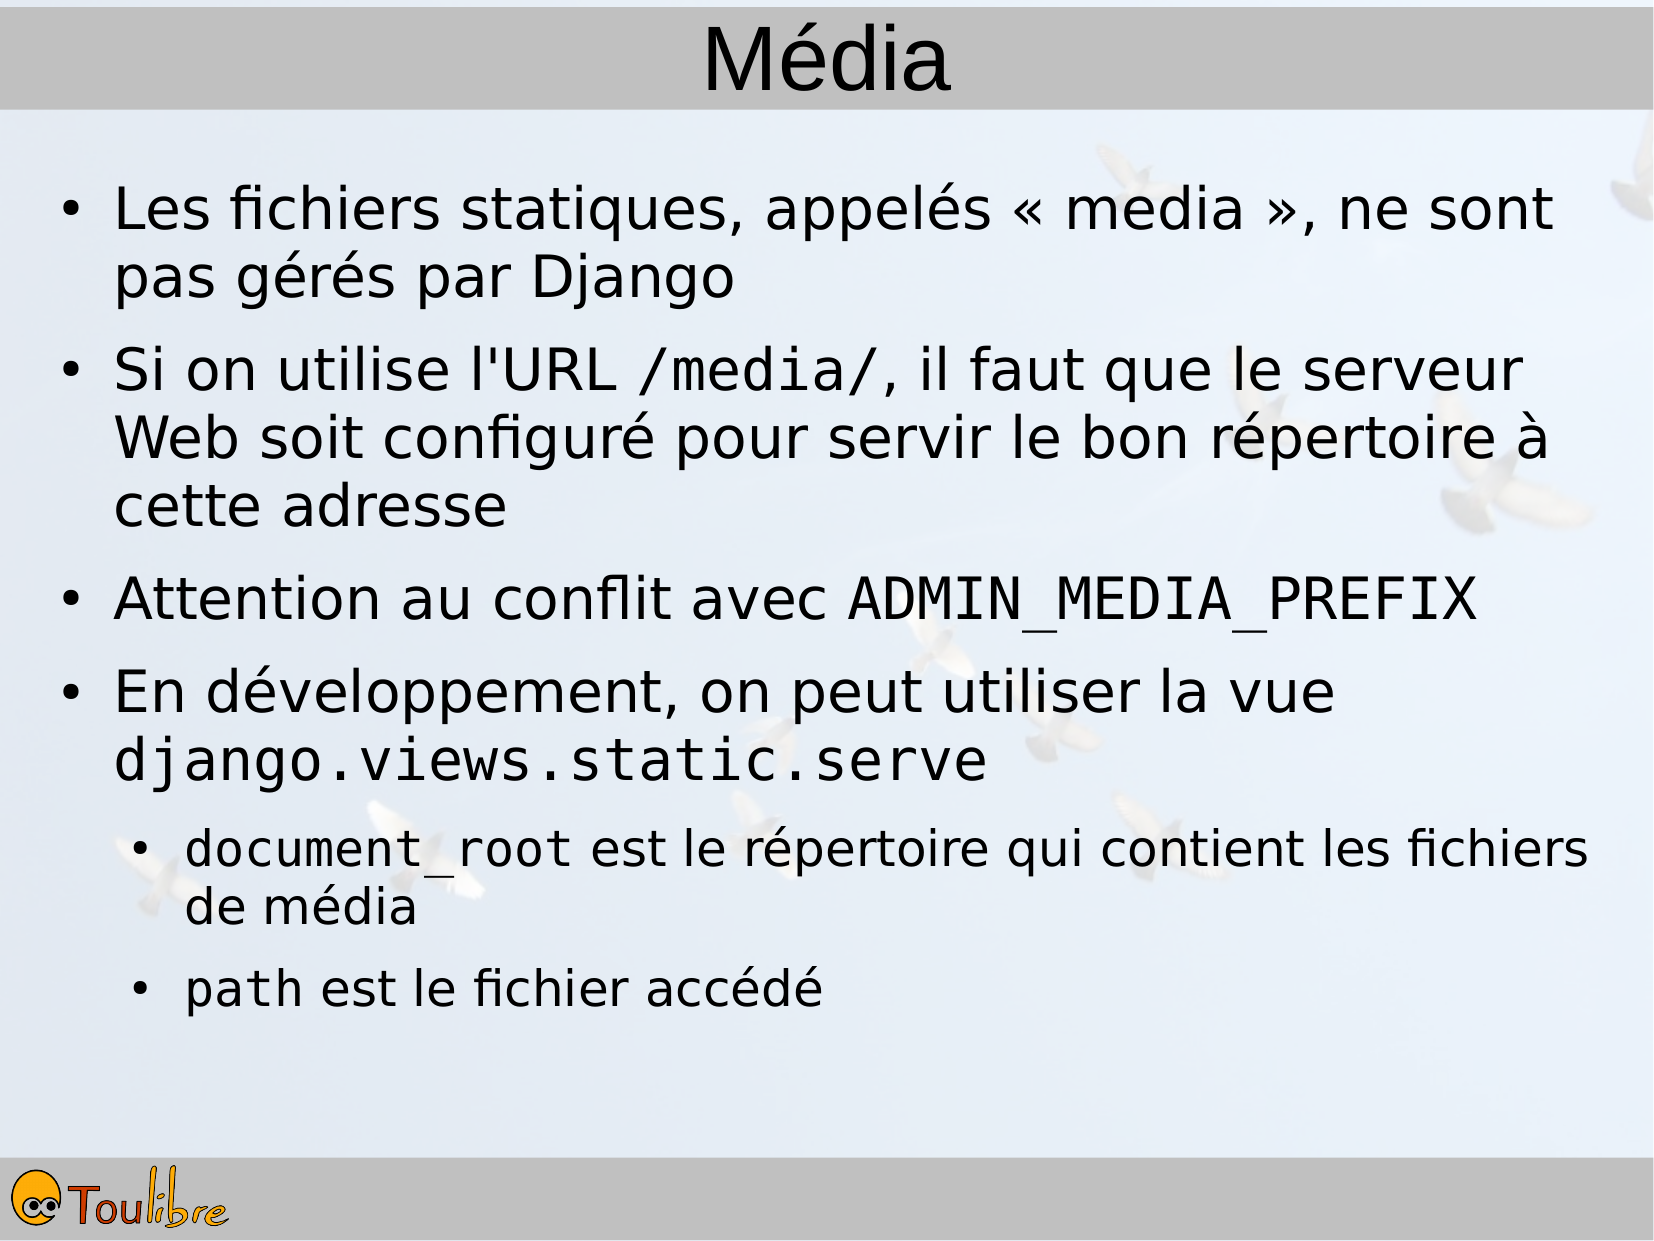

# Média
Les fichiers statiques, appelés « media », ne sont pas gérés par Django
Si on utilise l'URL /media/, il faut que le serveur Web soit configuré pour servir le bon répertoire à cette adresse
Attention au conflit avec ADMIN_MEDIA_PREFIX
En développement, on peut utiliser la vue django.views.static.serve
document_root est le répertoire qui contient les fichiers de média
path est le fichier accédé